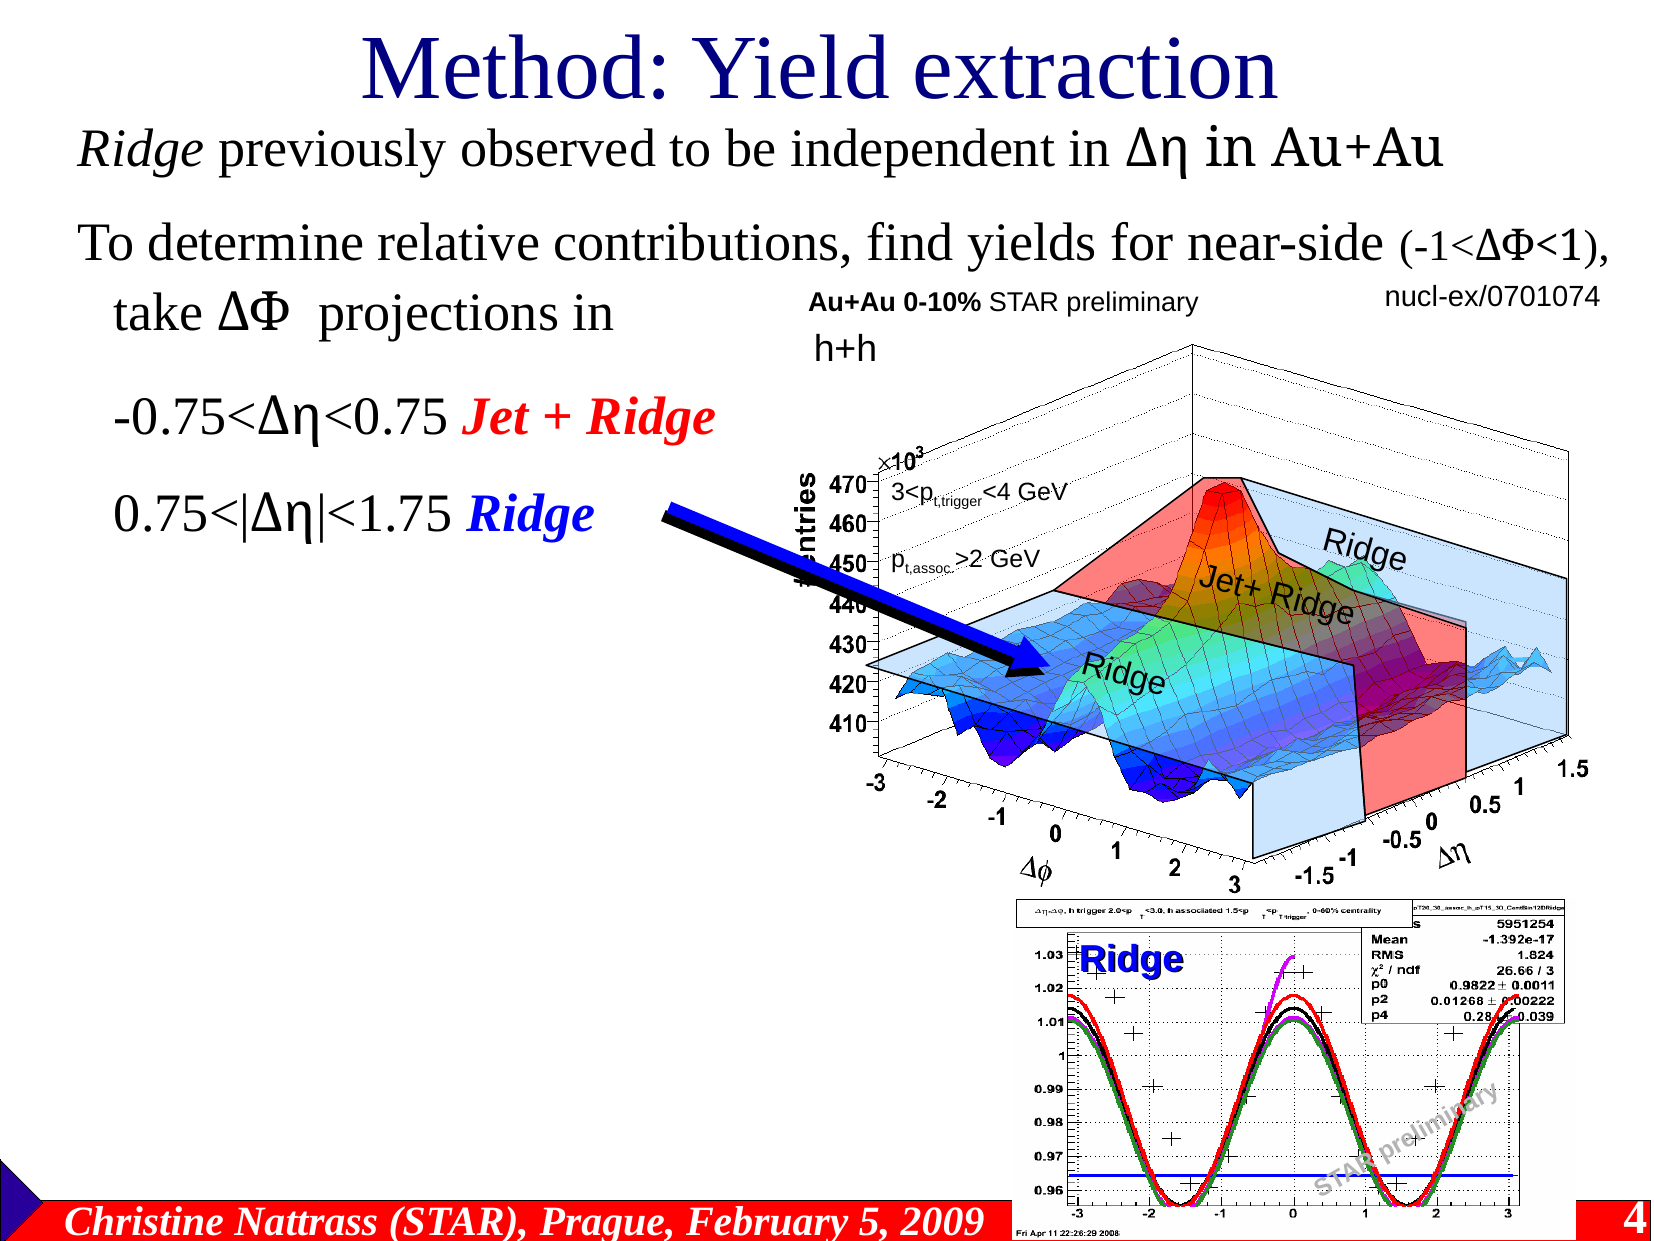

Method: Yield extraction
# Ridge previously observed to be independent in Δη in Au+Au
To determine relative contributions, find yields for near-side (-1<ΔΦ<1), take ΔΦprojections in
-0.75<Δη<0.75 Jet + Ridge
0.75<|Δη|<1.75 Ridge
nucl-ex/0701074
Au+Au 0-10% STAR preliminary
h+h
3<pt,trigger<4 GeV
pt,assoc.>2 GeV
Ridge
Jet+ Ridge
Ridge
Jet+Ridge
Ridge
STAR preliminary
4